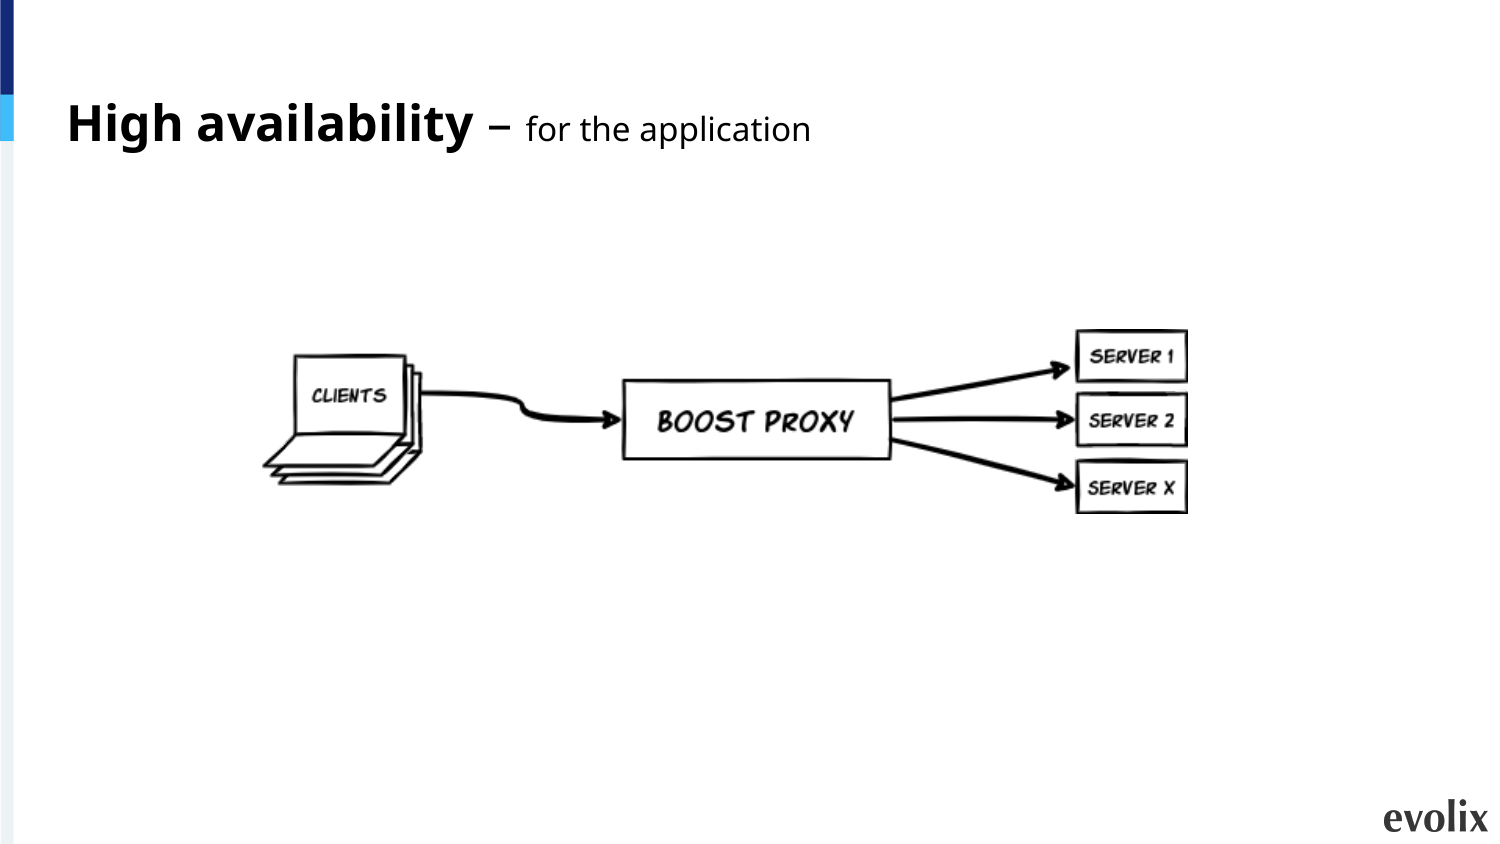

# High availability – for the application